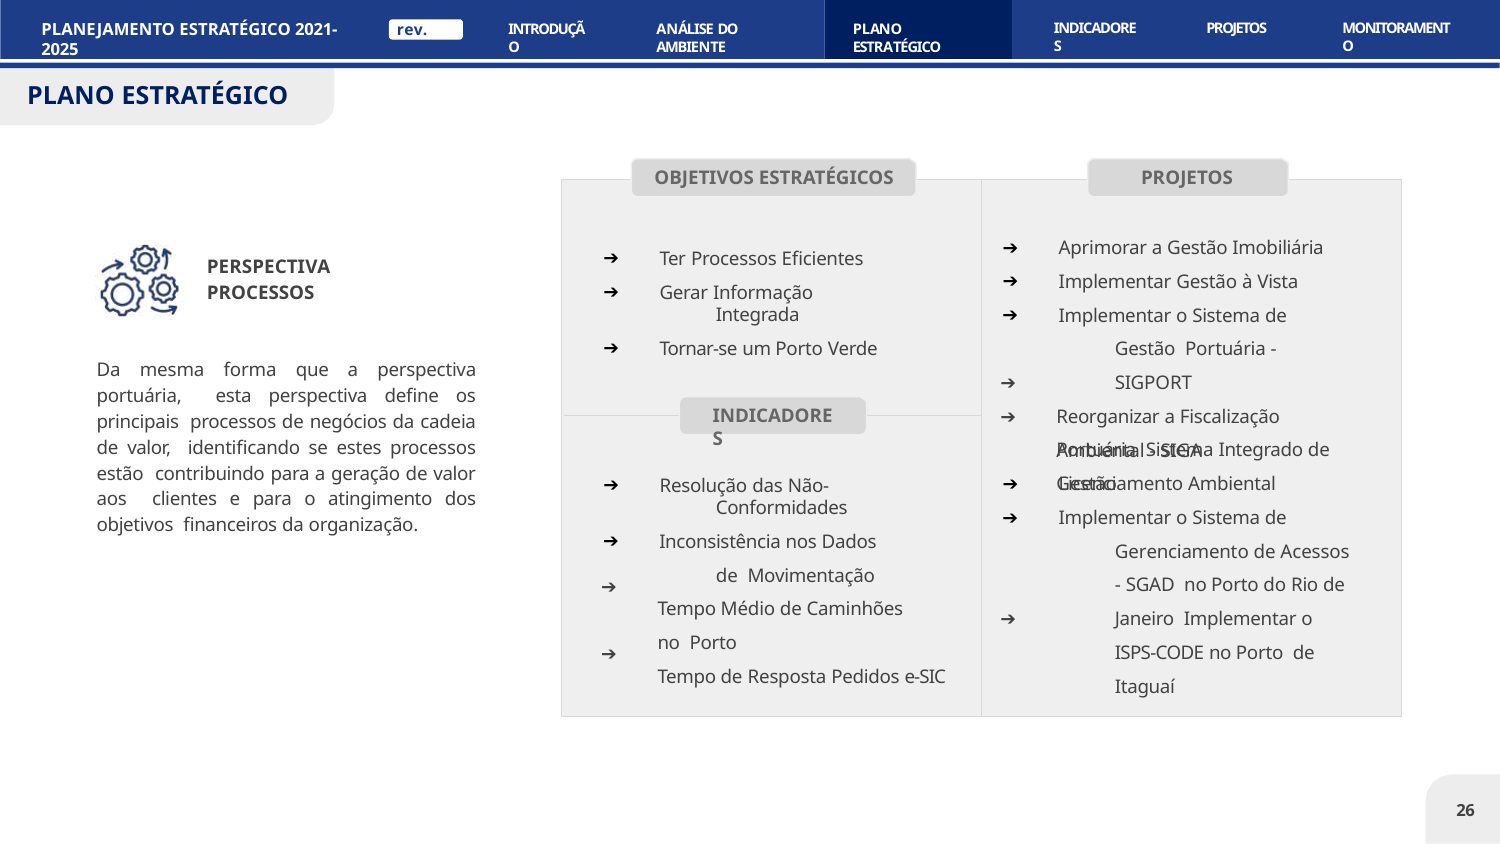

PLANEJAMENTO ESTRATÉGICO 2021-2025
INDICADORES
PROJETOS
MONITORAMENTO
rev. 2022
INTRODUÇÃO
ANÁLISE DO AMBIENTE
PLANO ESTRATÉGICO
PLANO ESTRATÉGICO
OBJETIVOS ESTRATÉGICOS
PROJETOS
Aprimorar a Gestão Imobiliária
Implementar Gestão à Vista
Implementar o Sistema de Gestão Portuária - SIGPORT
Reorganizar a Fiscalização Portuária Sistema Integrado de Gestão
Ter Processos Eﬁcientes
Gerar Informação Integrada
Tornar-se um Porto Verde
PERSPECTIVA PROCESSOS
Da mesma forma que a perspectiva portuária, esta perspectiva deﬁne os principais processos de negócios da cadeia de valor, identiﬁcando se estes processos estão contribuindo para a geração de valor aos clientes e para o atingimento dos objetivos ﬁnanceiros da organização.
➔
➔
INDICADORES
Ambiental - SIGA
Licenciamento Ambiental
Implementar o Sistema de Gerenciamento de Acessos - SGAD no Porto do Rio de Janeiro Implementar o ISPS-CODE no Porto de Itaguaí
Resolução das Não-Conformidades
Inconsistência nos Dados de Movimentação
Tempo Médio de Caminhões no Porto
Tempo de Resposta Pedidos e-SIC
➔
➔
➔